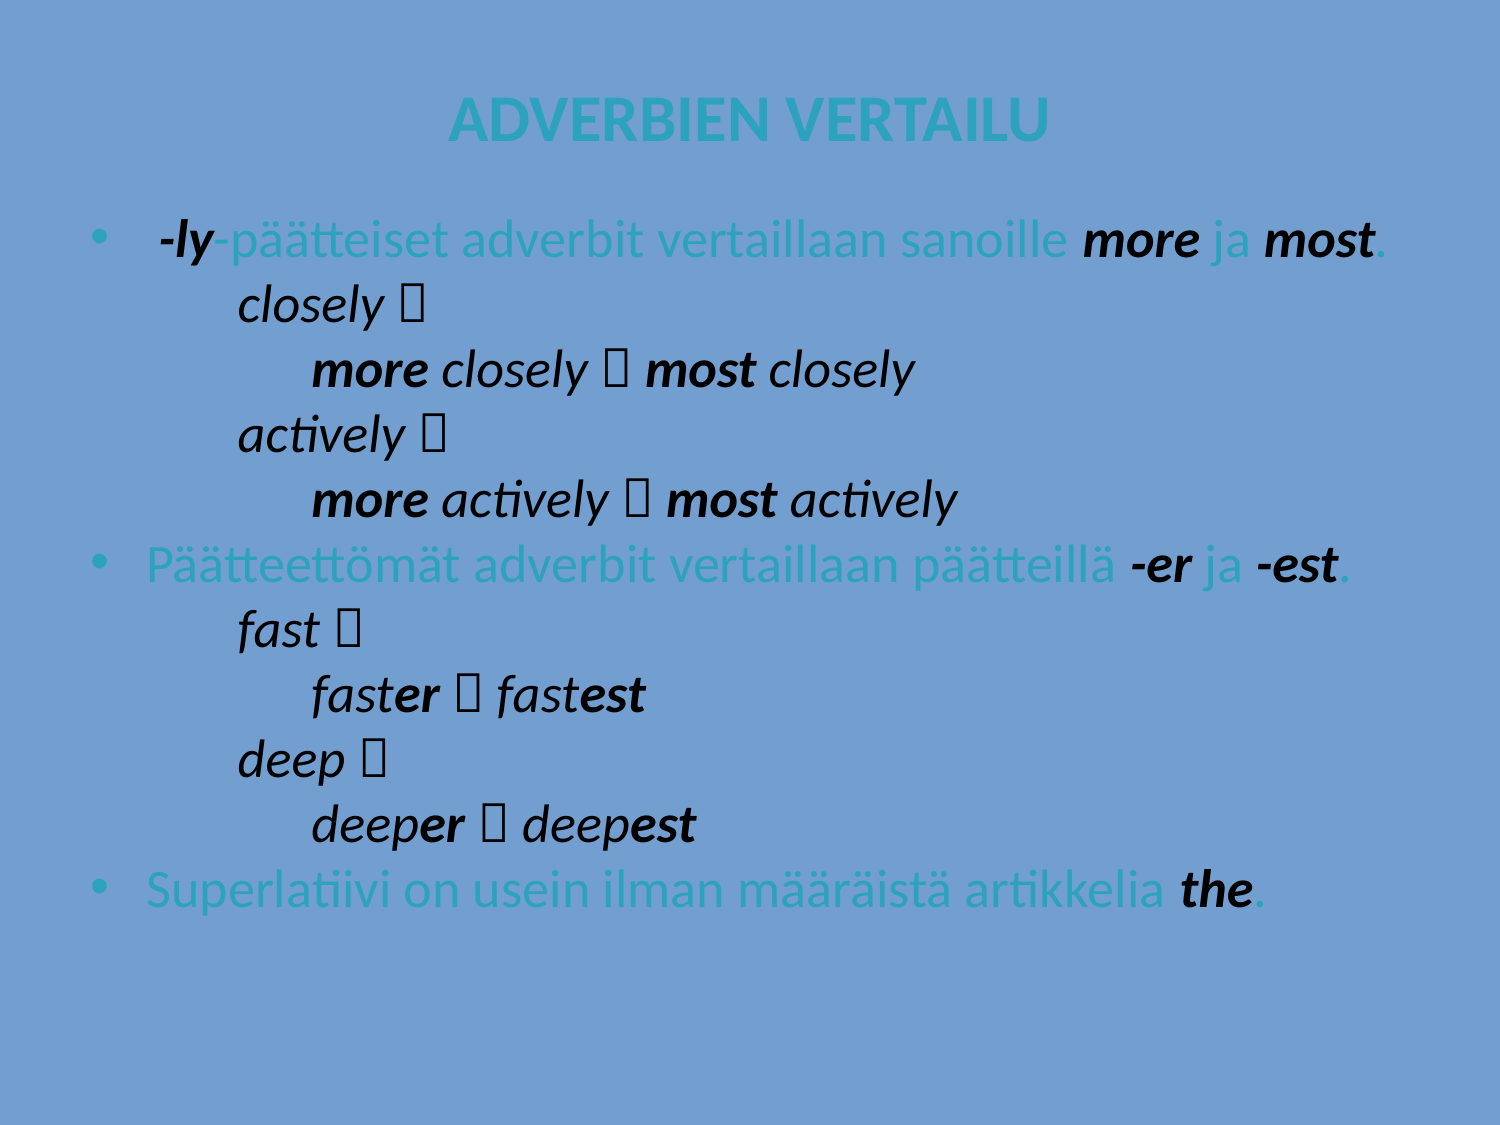

# ADVERBIEN VERTAILU
 -ly-päätteiset adverbit vertaillaan sanoille more ja most.
		closely 
			more closely  most closely
		actively 
			more actively  most actively
Päätteettömät adverbit vertaillaan päätteillä -er ja -est.
		fast 
			faster  fastest
		deep 
			deeper  deepest
Superlatiivi on usein ilman määräistä artikkelia the.